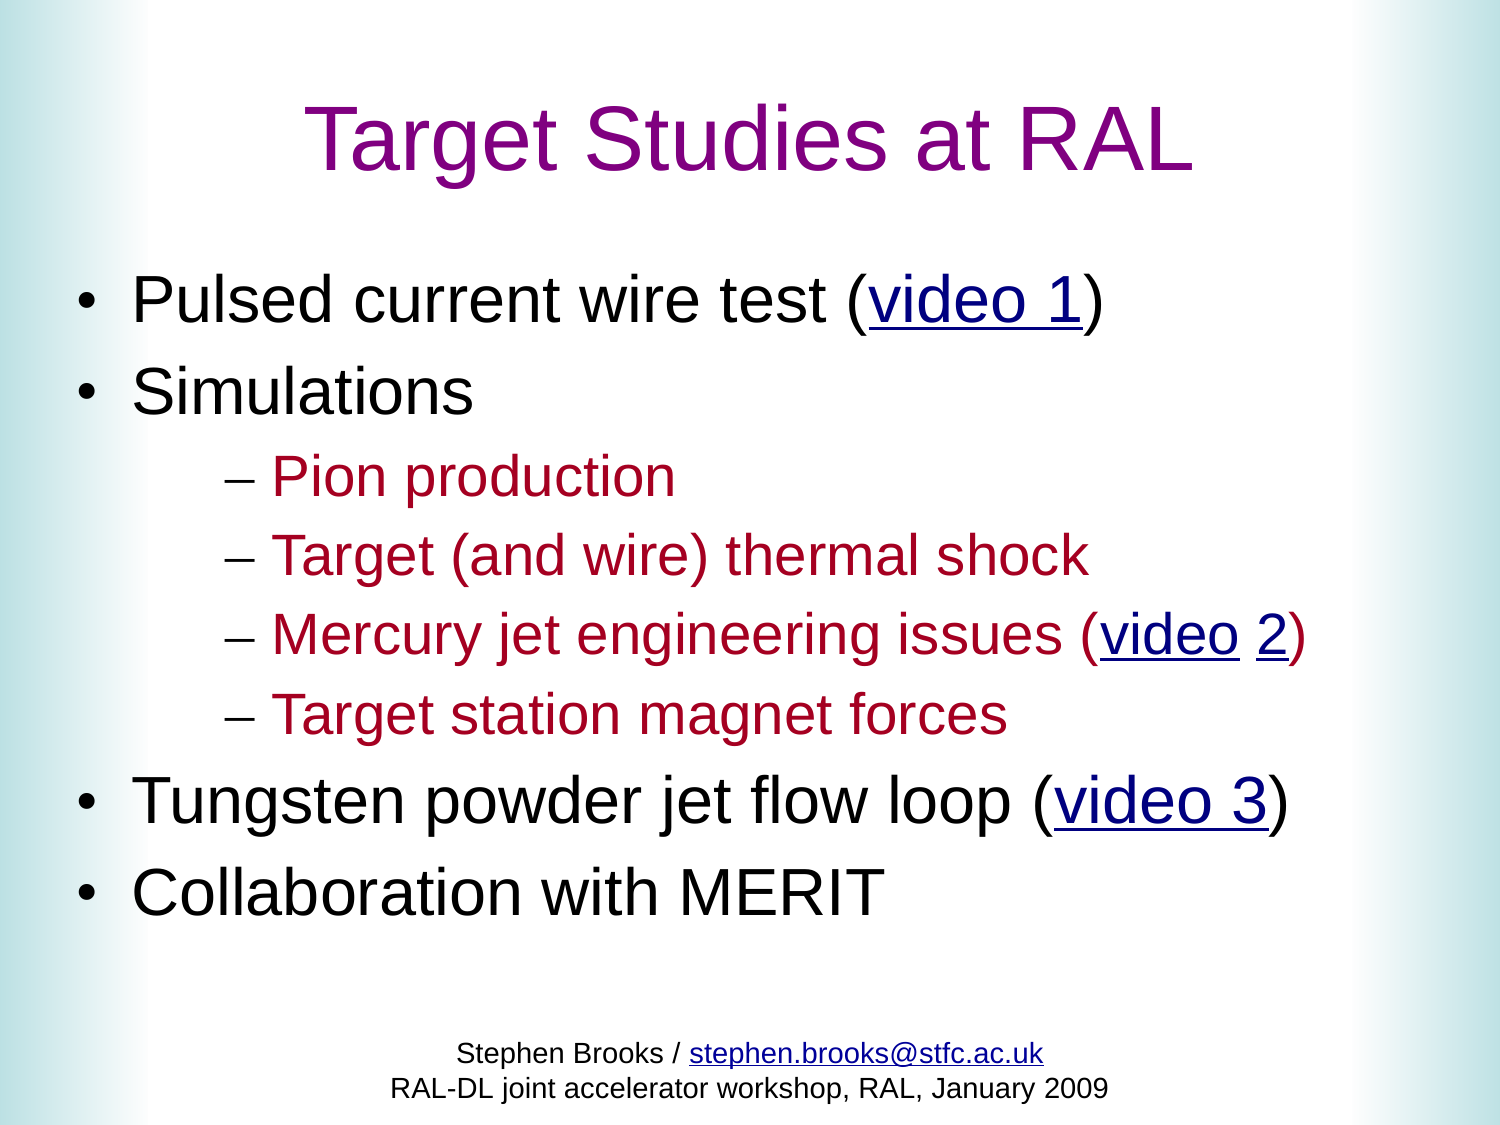

# Target Studies at RAL
Pulsed current wire test (video 1)
Simulations
Pion production
Target (and wire) thermal shock
Mercury jet engineering issues (video 2)
Target station magnet forces
Tungsten powder jet flow loop (video 3)
Collaboration with MERIT